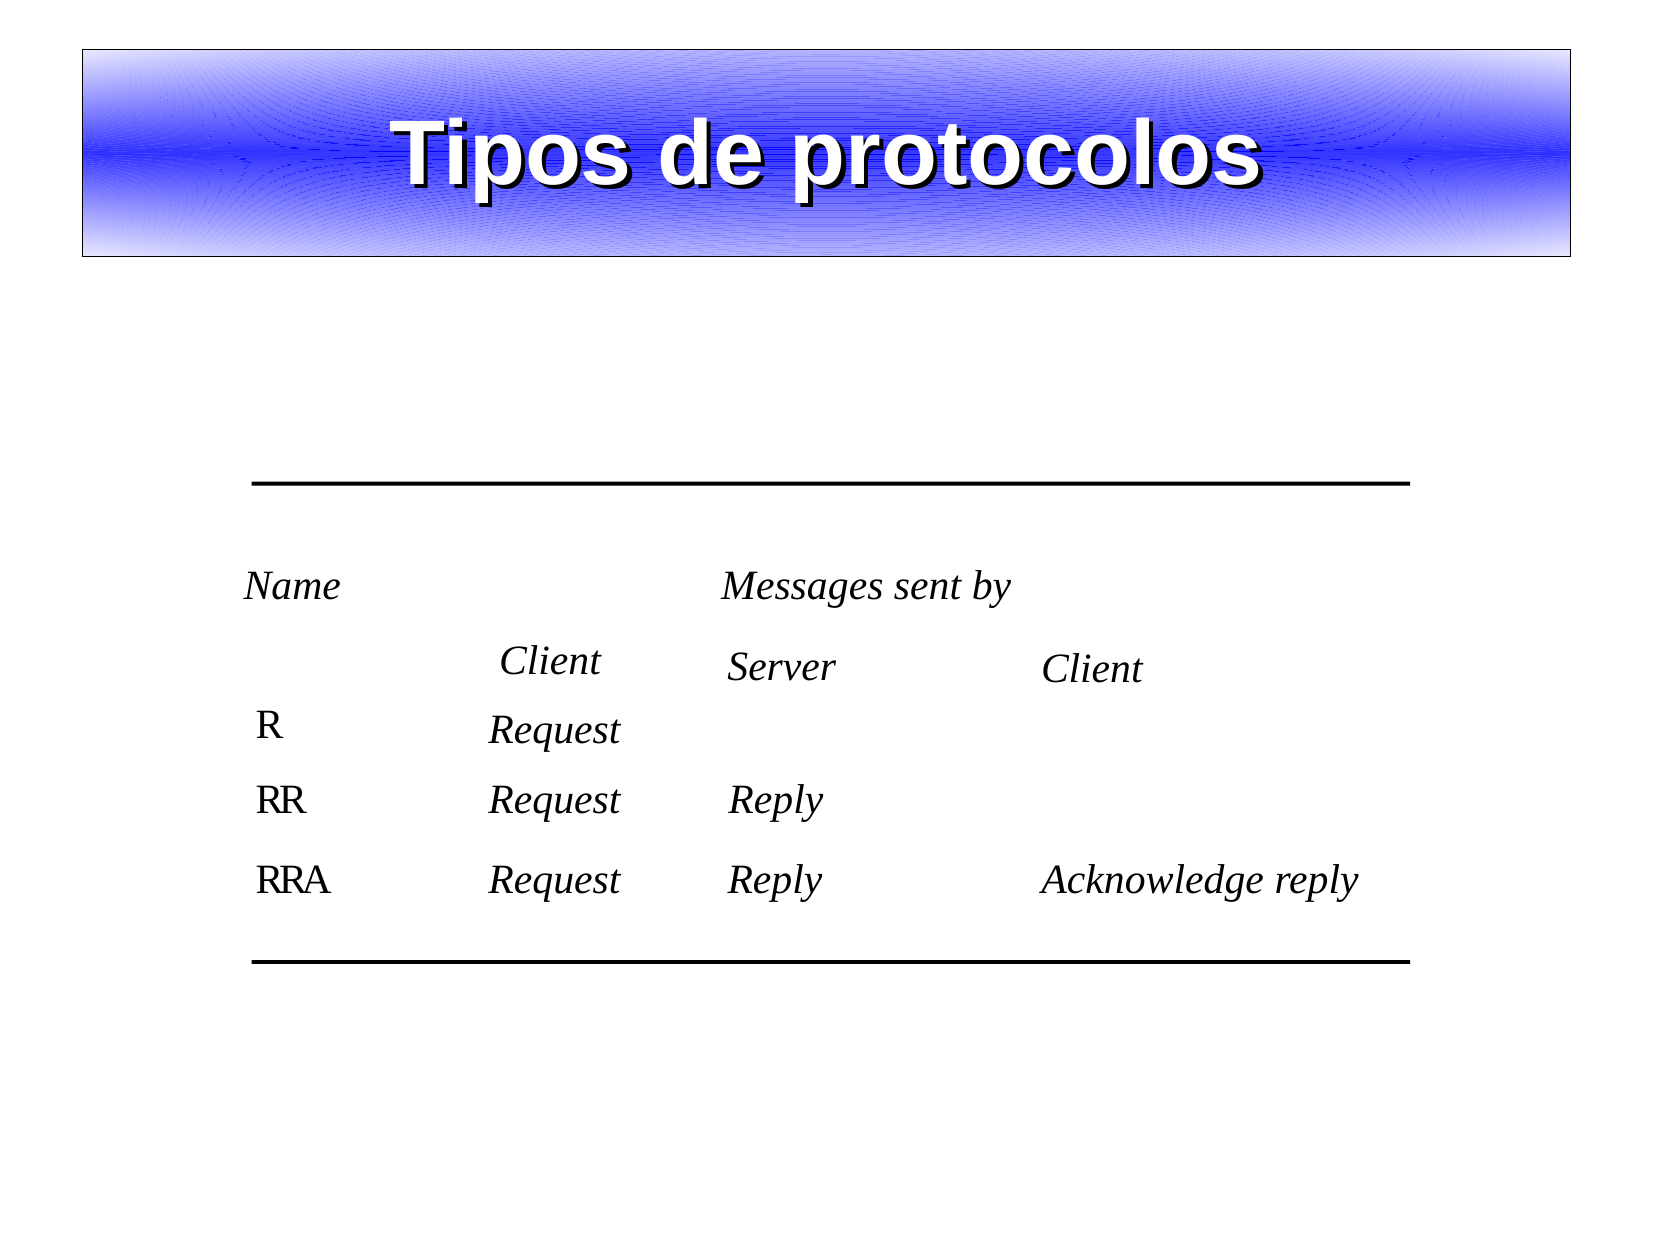

# Tipos de protocolos
Name
Messages sent by
Client
Server
Client
R
Request
R
R
Request
Reply
R
R
A
Request
Reply
Acknowledge reply